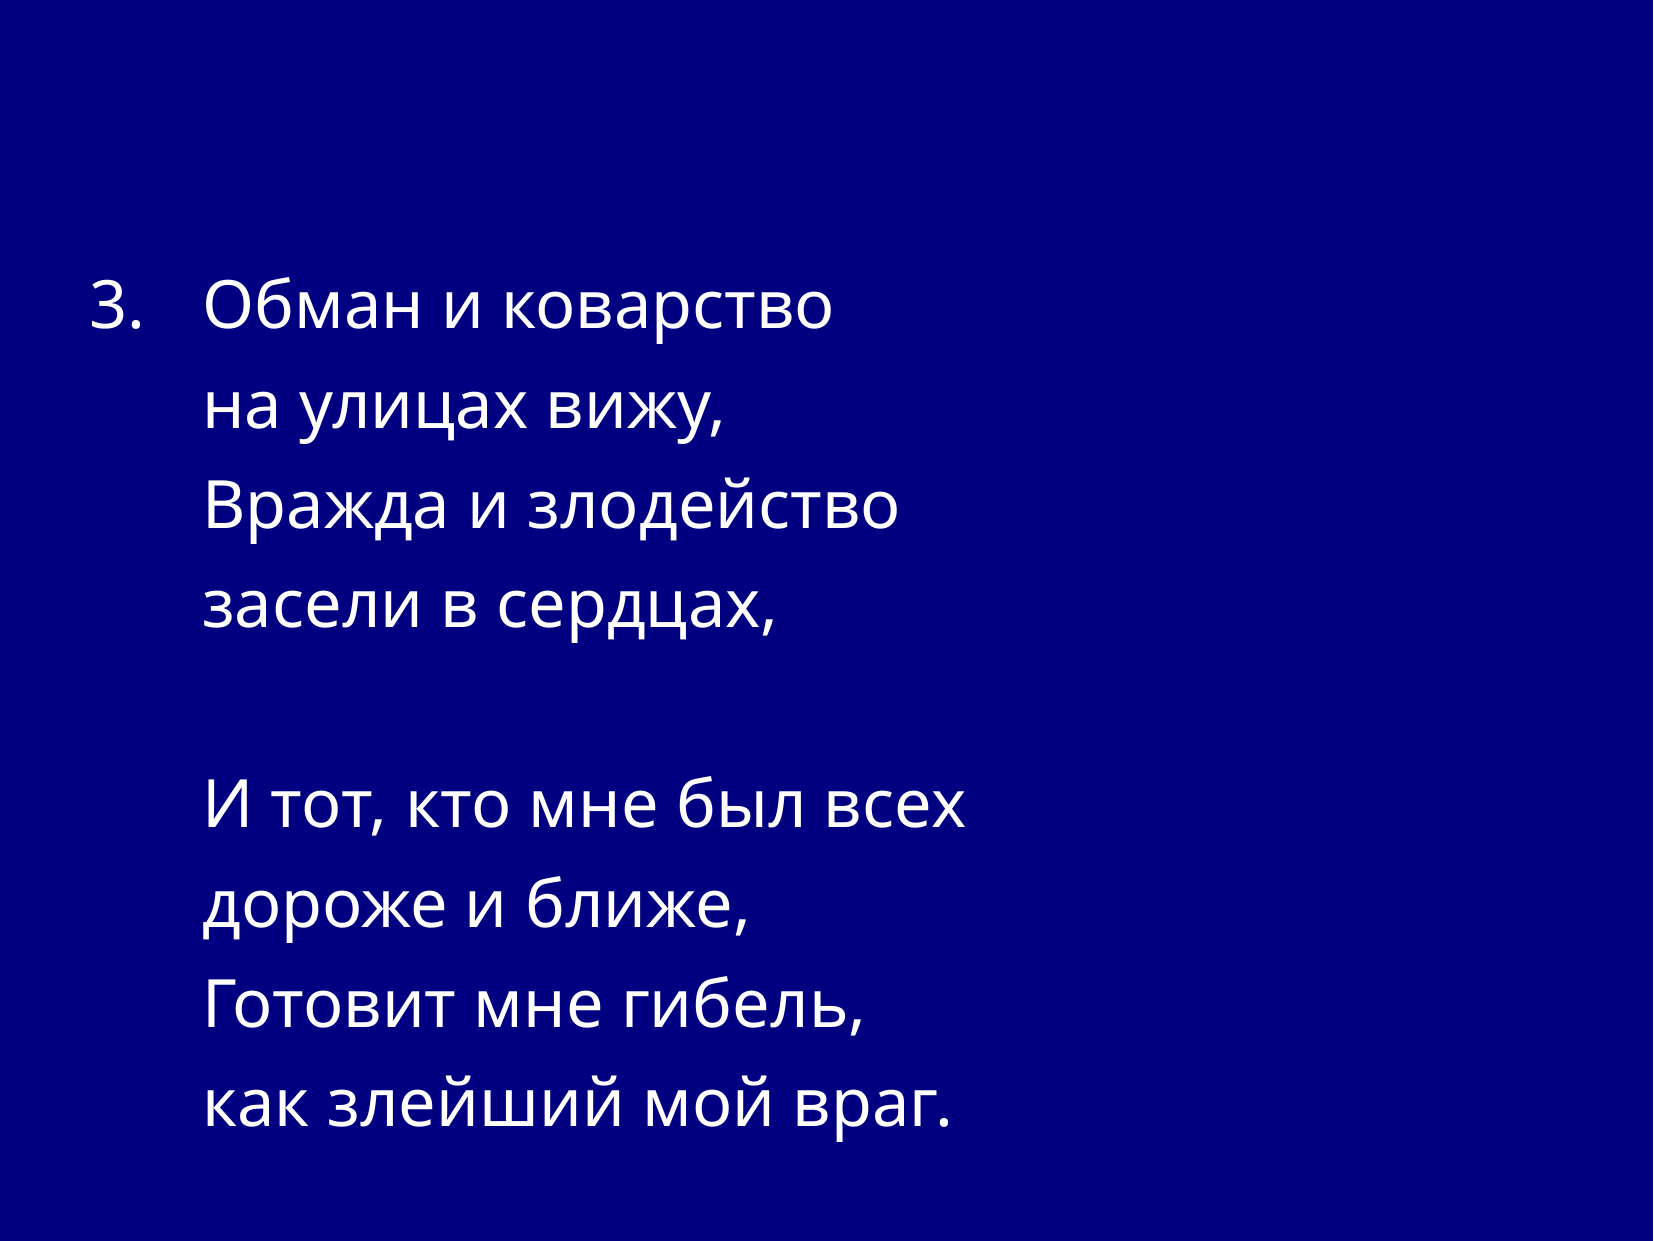

3.	Обман и коварство
	на улицах вижу,
	Вражда и злодейство
	засели в сердцах,
	И тот, кто мне был всех
	дороже и ближе,
	Готовит мне гибель,
	как злейший мой враг.